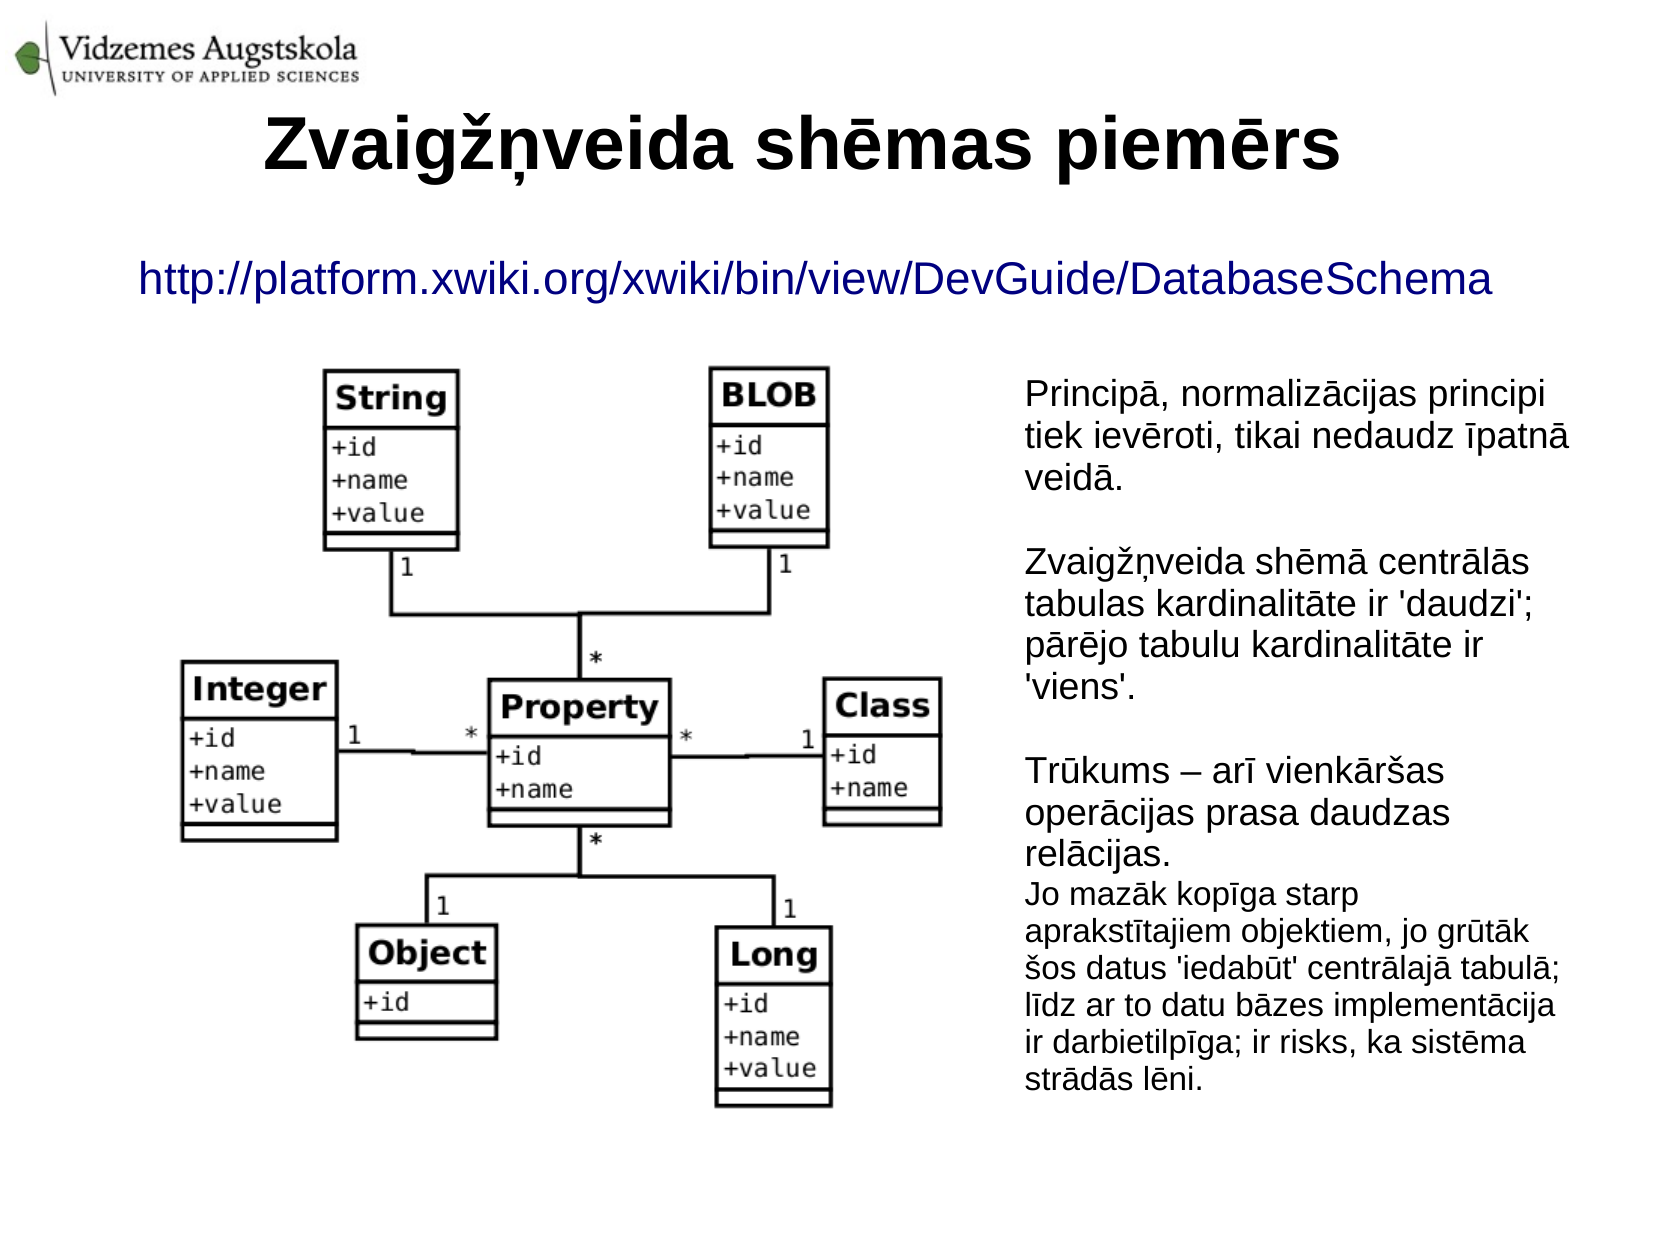

# Zvaigžņveida shēmas piemērs
http://platform.xwiki.org/xwiki/bin/view/DevGuide/DatabaseSchema
Principā, normalizācijas principi tiek ievēroti, tikai nedaudz īpatnā veidā.
Zvaigžņveida shēmā centrālās tabulas kardinalitāte ir 'daudzi'; pārējo tabulu kardinalitāte ir 'viens'.
Trūkums – arī vienkāršas operācijas prasa daudzas relācijas.
Jo mazāk kopīga starp aprakstītajiem objektiem, jo grūtāk šos datus 'iedabūt' centrālajā tabulā; līdz ar to datu bāzes implementācija ir darbietilpīga; ir risks, ka sistēma strādās lēni.